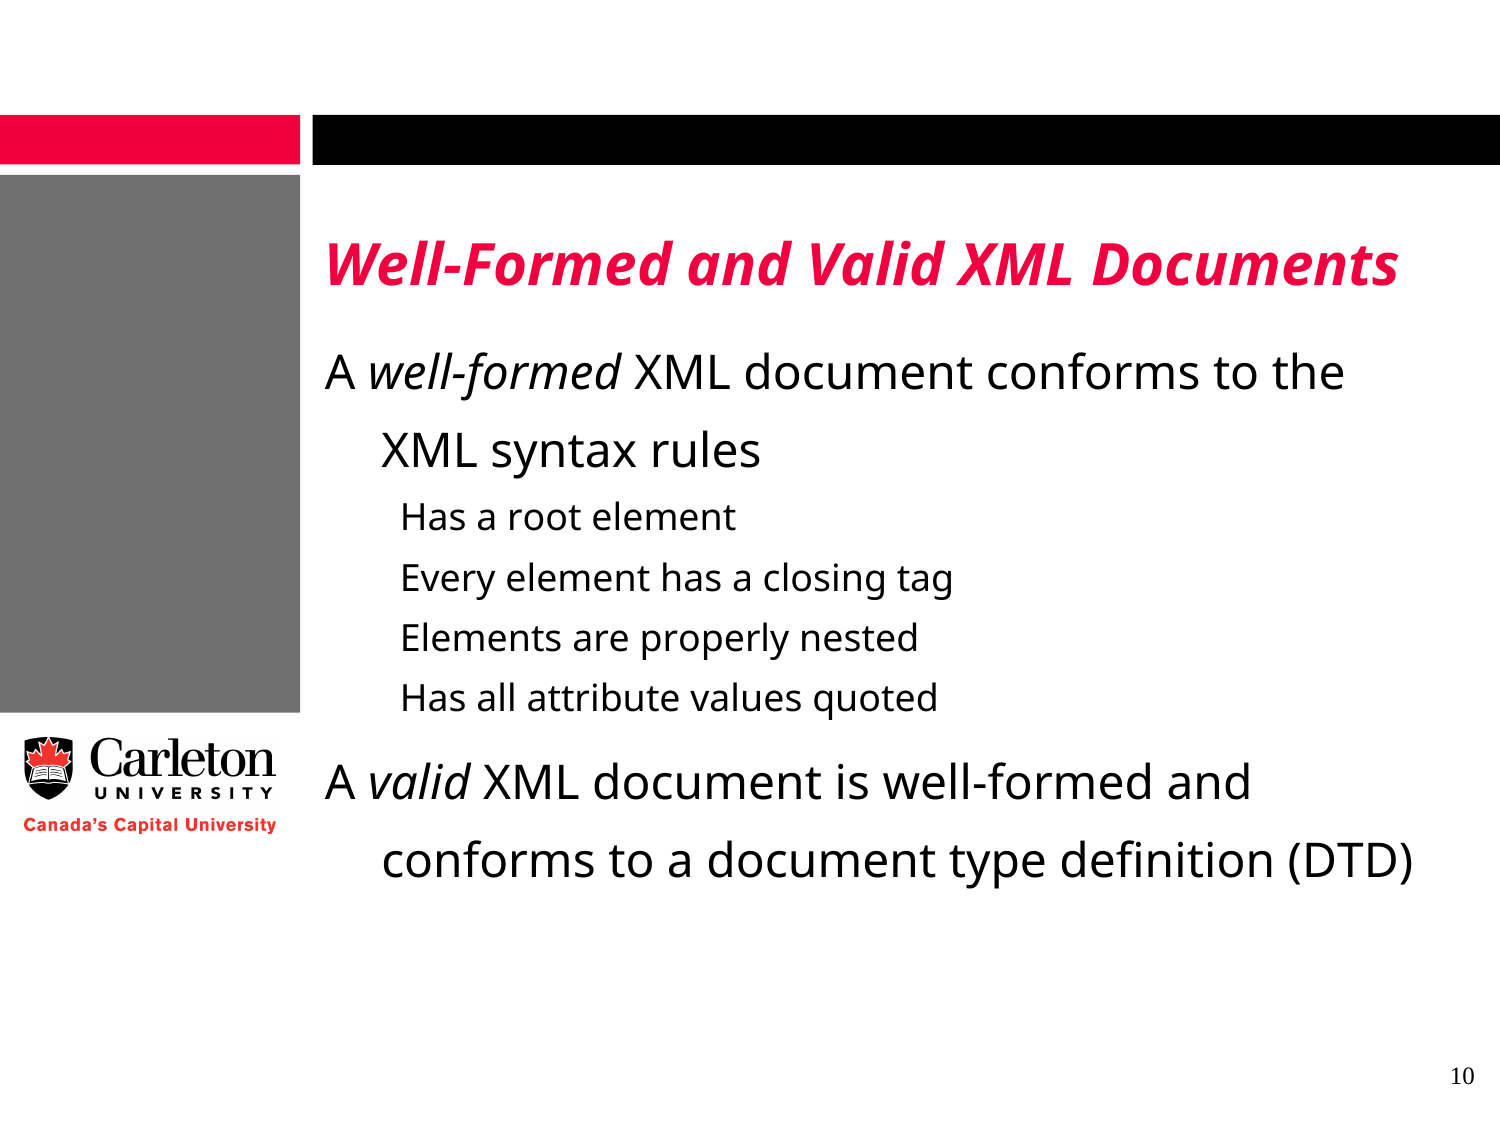

# Well-Formed and Valid XML Documents
A well-formed XML document conforms to the XML syntax rules
Has a root element
Every element has a closing tag
Elements are properly nested
Has all attribute values quoted
A valid XML document is well-formed and conforms to a document type definition (DTD)
10